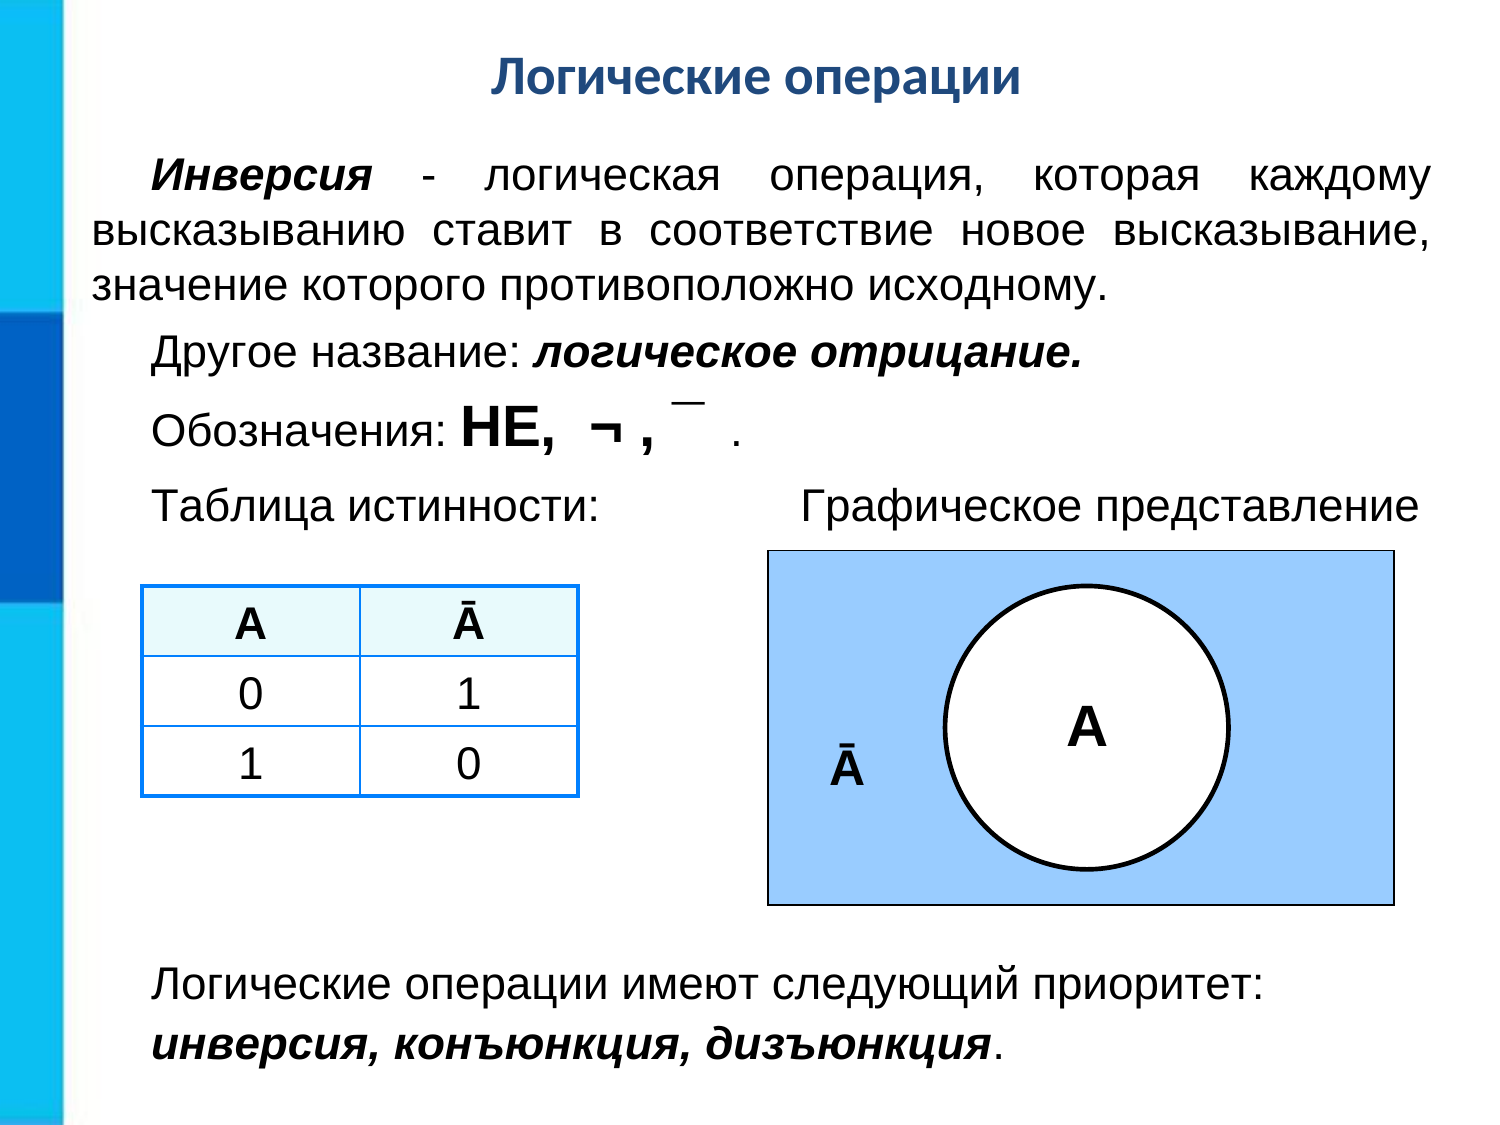

Логические операции
Инверсия - логическая операция, которая каждому высказыванию ставит в соответствие новое высказывание, значение которого противоположно исходному.
Другое название: логическое отрицание.
Обозначения: НЕ, ¬ , ¯ .
Таблица истинности:
Графическое представление
| А | Ā |
| --- | --- |
| 0 | 1 |
| 1 | 0 |
A
Ā
Логические операции имеют следующий приоритет:
инверсия, конъюнкция, дизъюнкция.